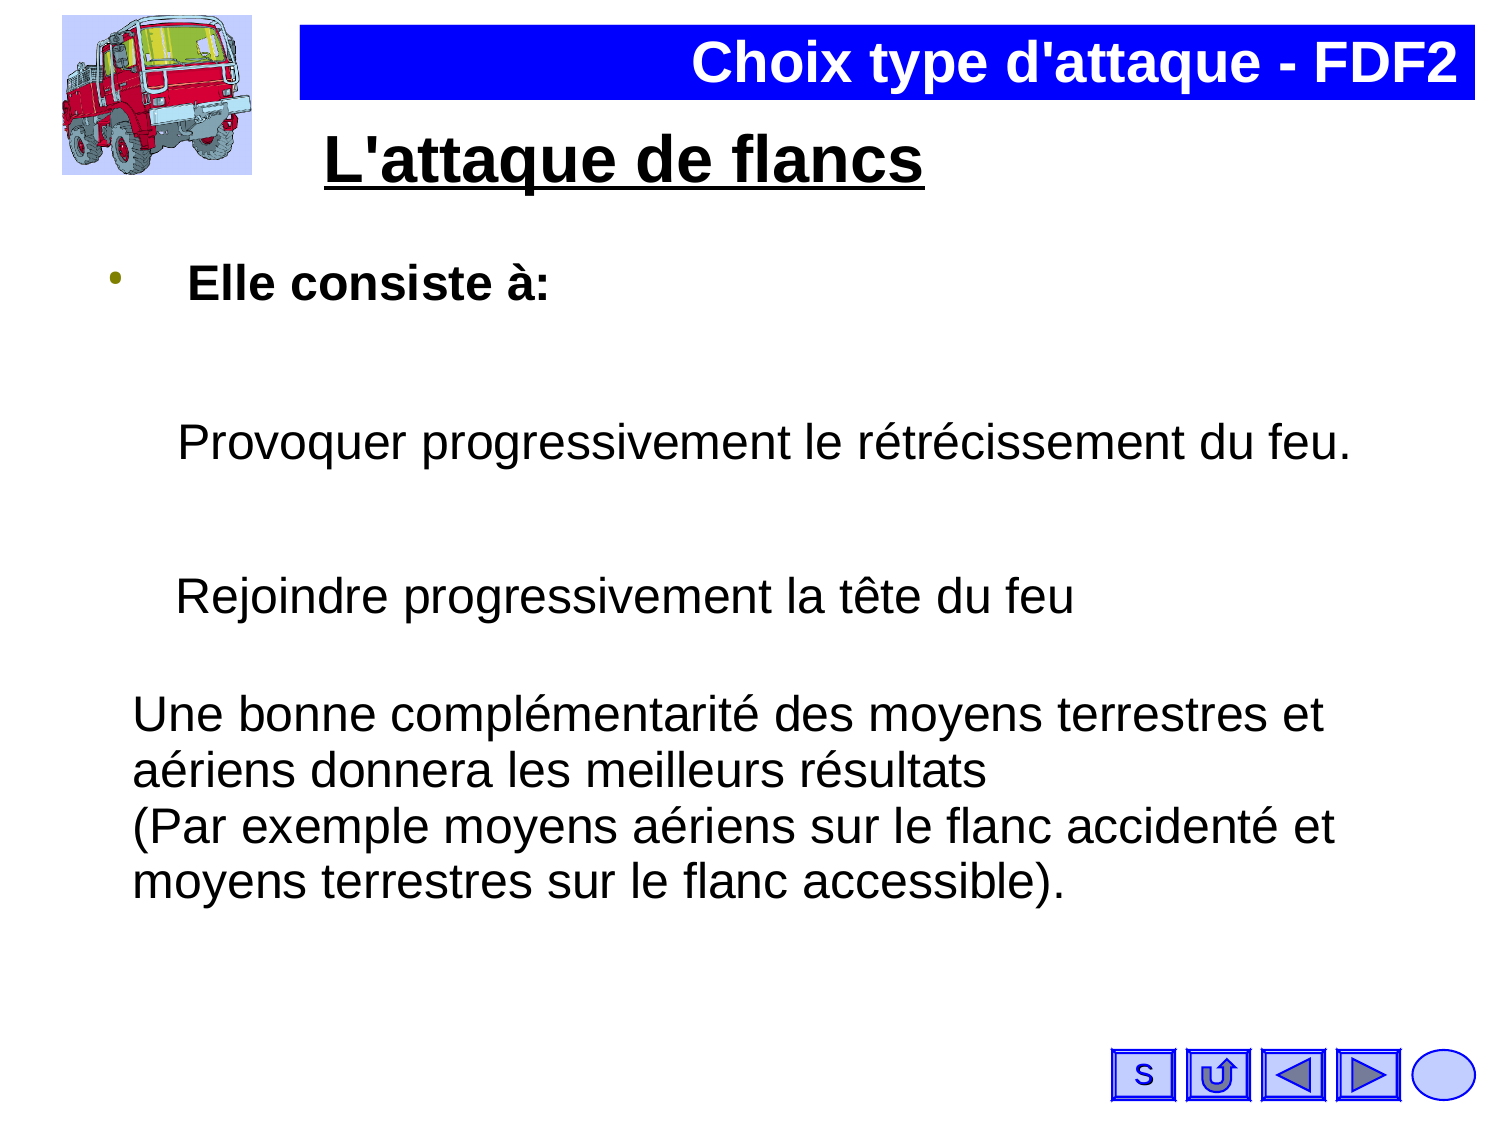

Choix type d'attaque - FDF2
L'attaque de flancs
Elle consiste à:
Provoquer progressivement le rétrécissement du feu.
Rejoindre progressivement la tête du feu
Une bonne complémentarité des moyens terrestres et aériens donnera les meilleurs résultats
(Par exemple moyens aériens sur le flanc accidenté et moyens terrestres sur le flanc accessible).